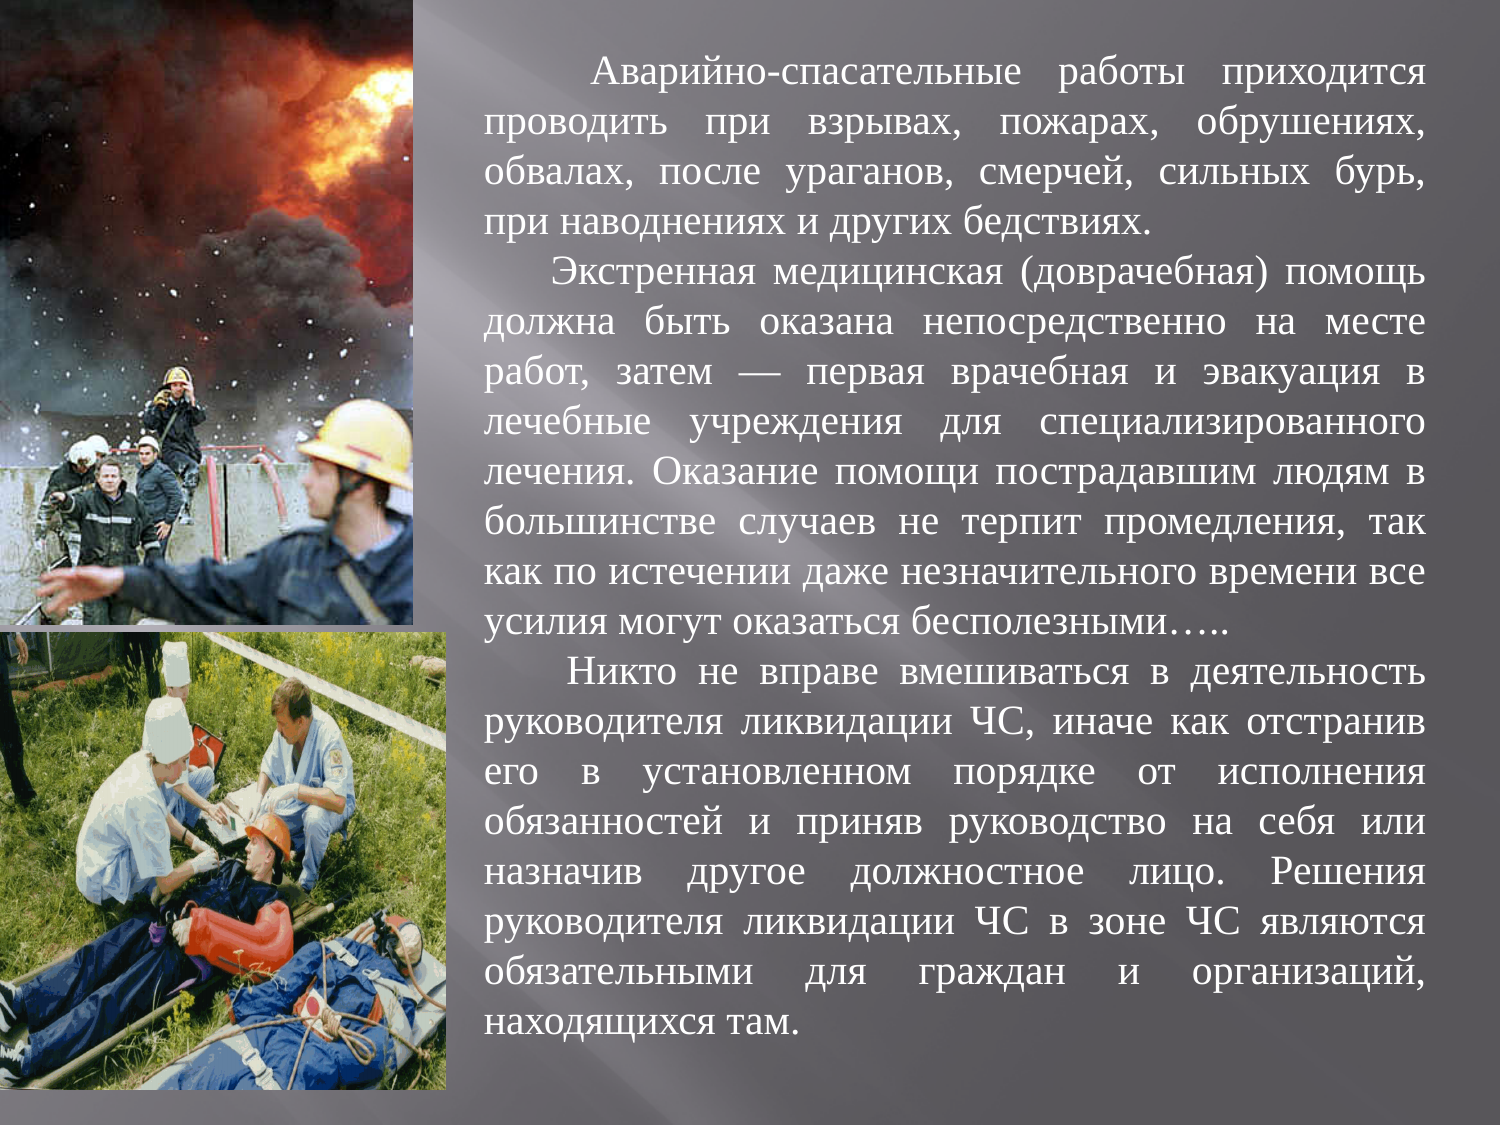

Аварийно-спасательные работы приходится проводить при взрывах, пожарах, обрушениях, обвалах, после ураганов, смерчей, сильных бурь, при наводнениях и других бедстви­ях.
 Экстренная медицинская (доврачебная) помощь должна быть оказана непосредственно на месте работ, затем — первая врачебная и эвакуация в лечебные учреждения для специализированного лечения. Оказание помощи пострадавшим людям в большинстве случаев не терпит промедления, так как по истечении даже незначительного времени все усилия могут оказаться бесполезными…..
 Никто не вправе вмешиваться в деятельность руководителя ликвидации ЧС, иначе как отстранив его в установленном порядке от исполнения обязанностей и приняв руководство на себя или назначив другое должностное лицо. Решения руководителя ликвидации ЧС в зоне ЧС являются обязательными для граждан и организаций, находящихся там.